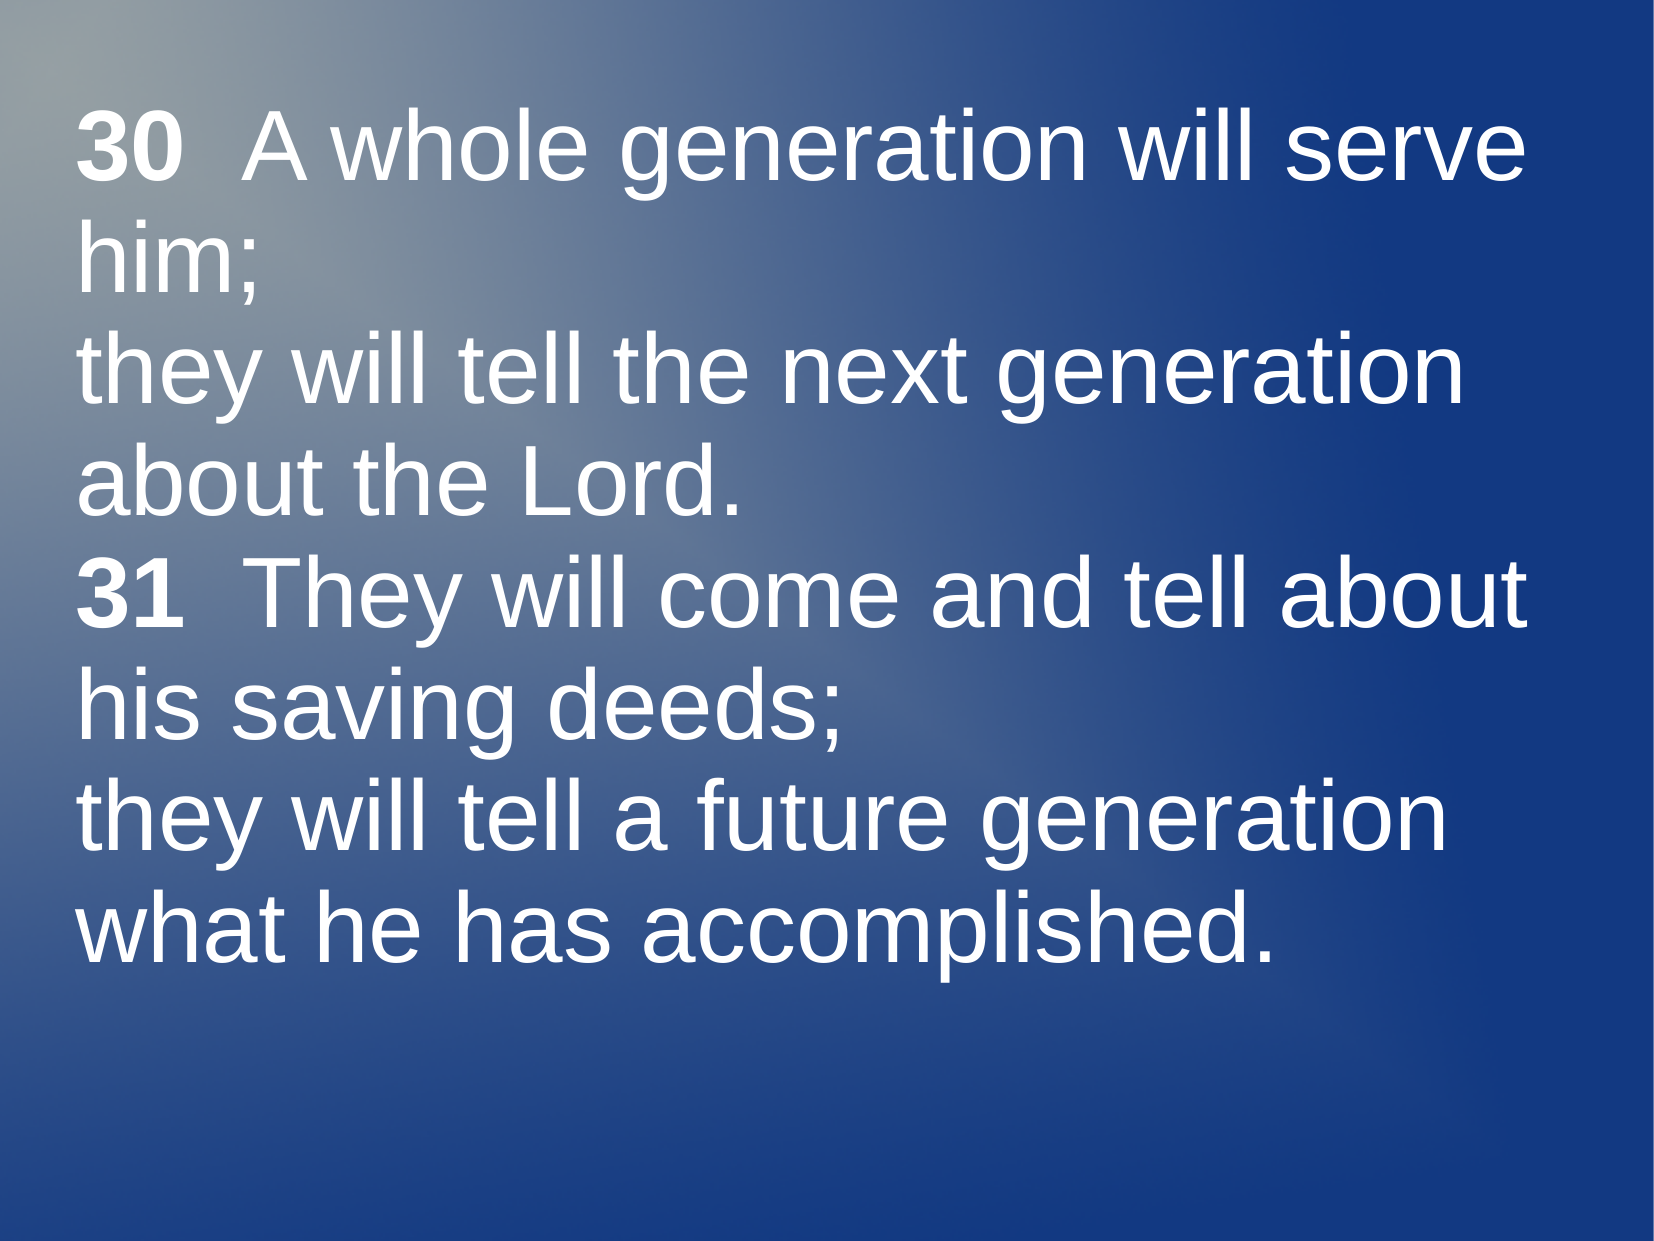

# 30  A whole generation will serve him; they will tell the next generation about the Lord. 31  They will come and tell about his saving deeds; they will tell a future generation what he has accomplished.